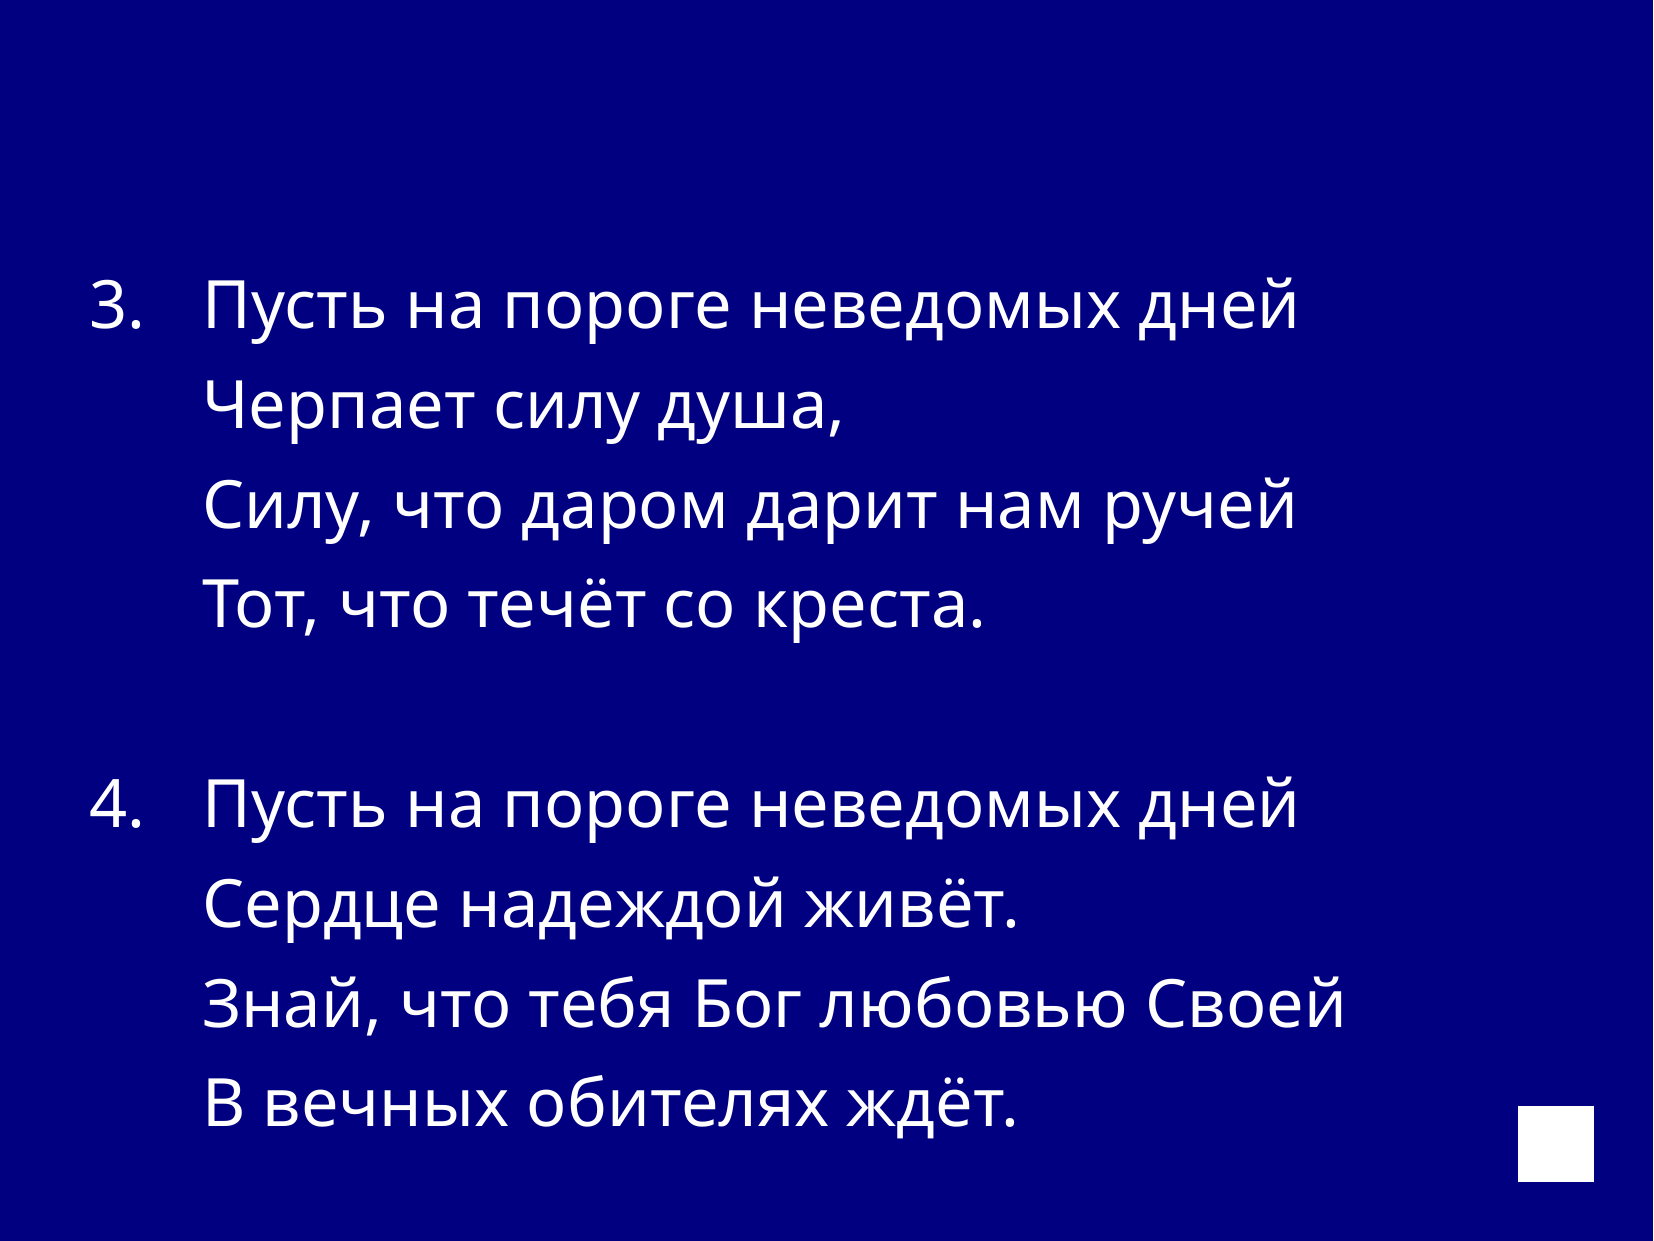

3.	Пусть на пороге неведомых дней
	Черпает силу душа,
	Силу, что даром дарит нам ручей
	Тот, что течёт со креста.
4.	Пусть на пороге неведомых дней
	Сердце надеждой живёт.
	Знай, что тебя Бог любовью Своей
	В вечных обителях ждёт.